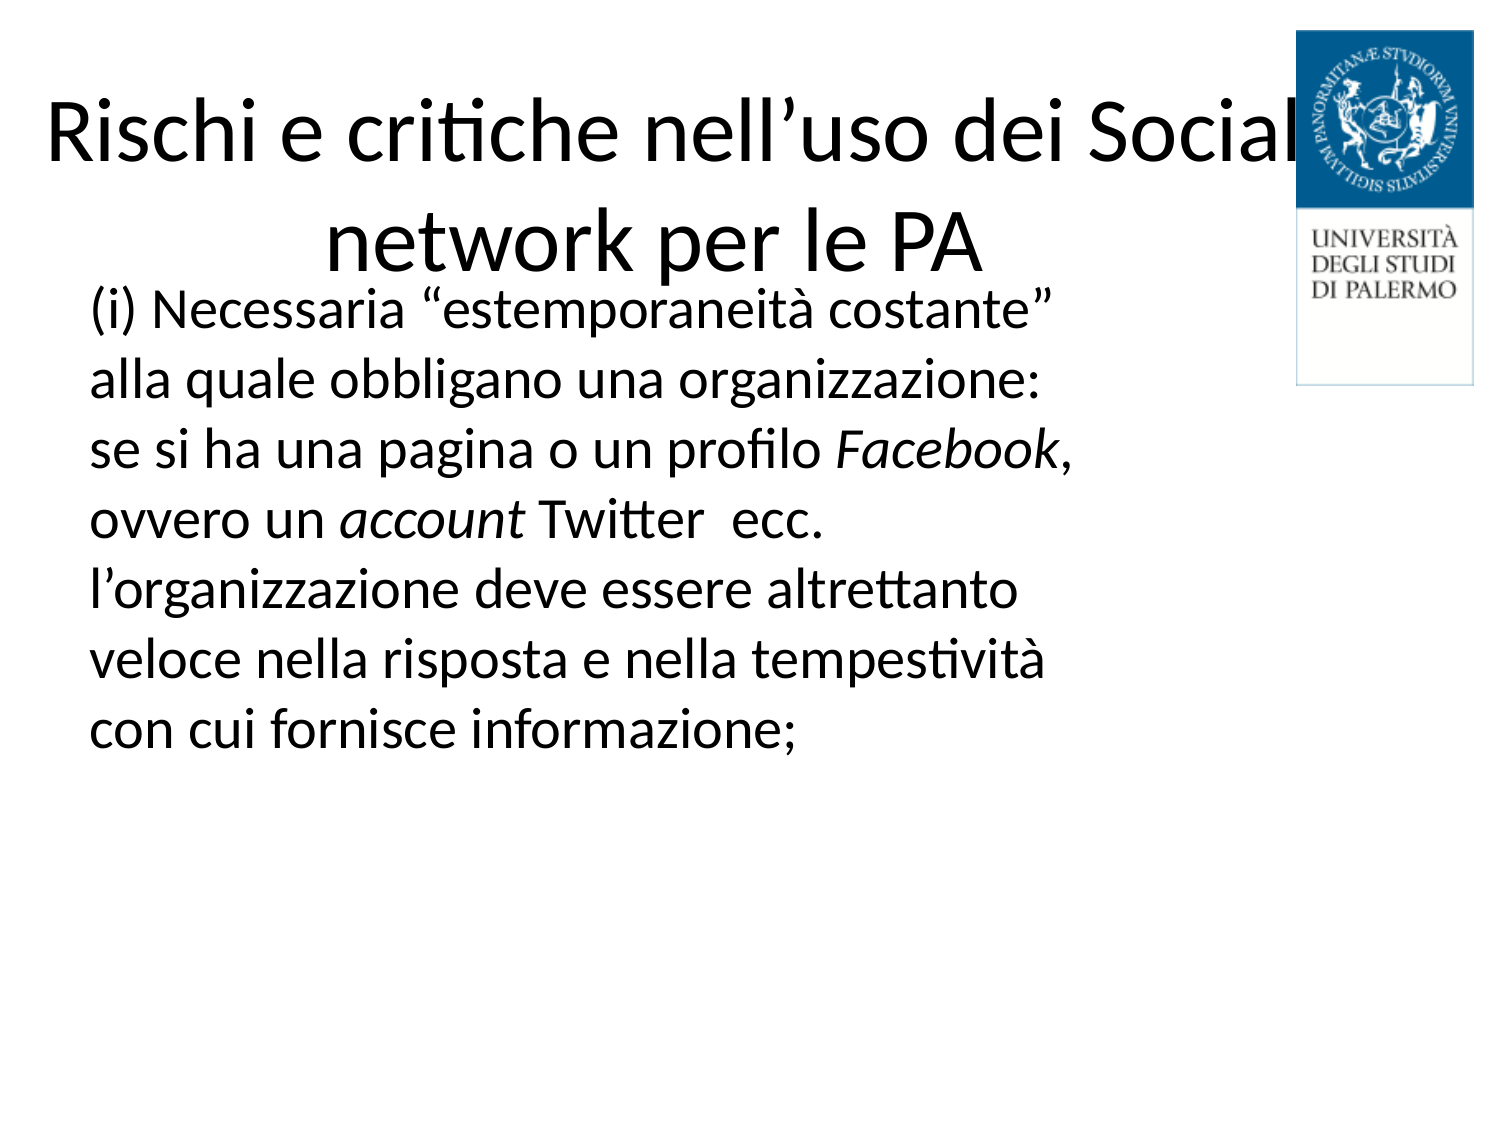

# Rischi e critiche nell’uso dei Social network per le PA
(i) Necessaria “estemporaneità costante” alla quale obbligano una organizzazione: se si ha una pagina o un profilo Facebook, ovvero un account Twitter ecc. l’organizzazione deve essere altrettanto veloce nella risposta e nella tempestività con cui fornisce informazione;